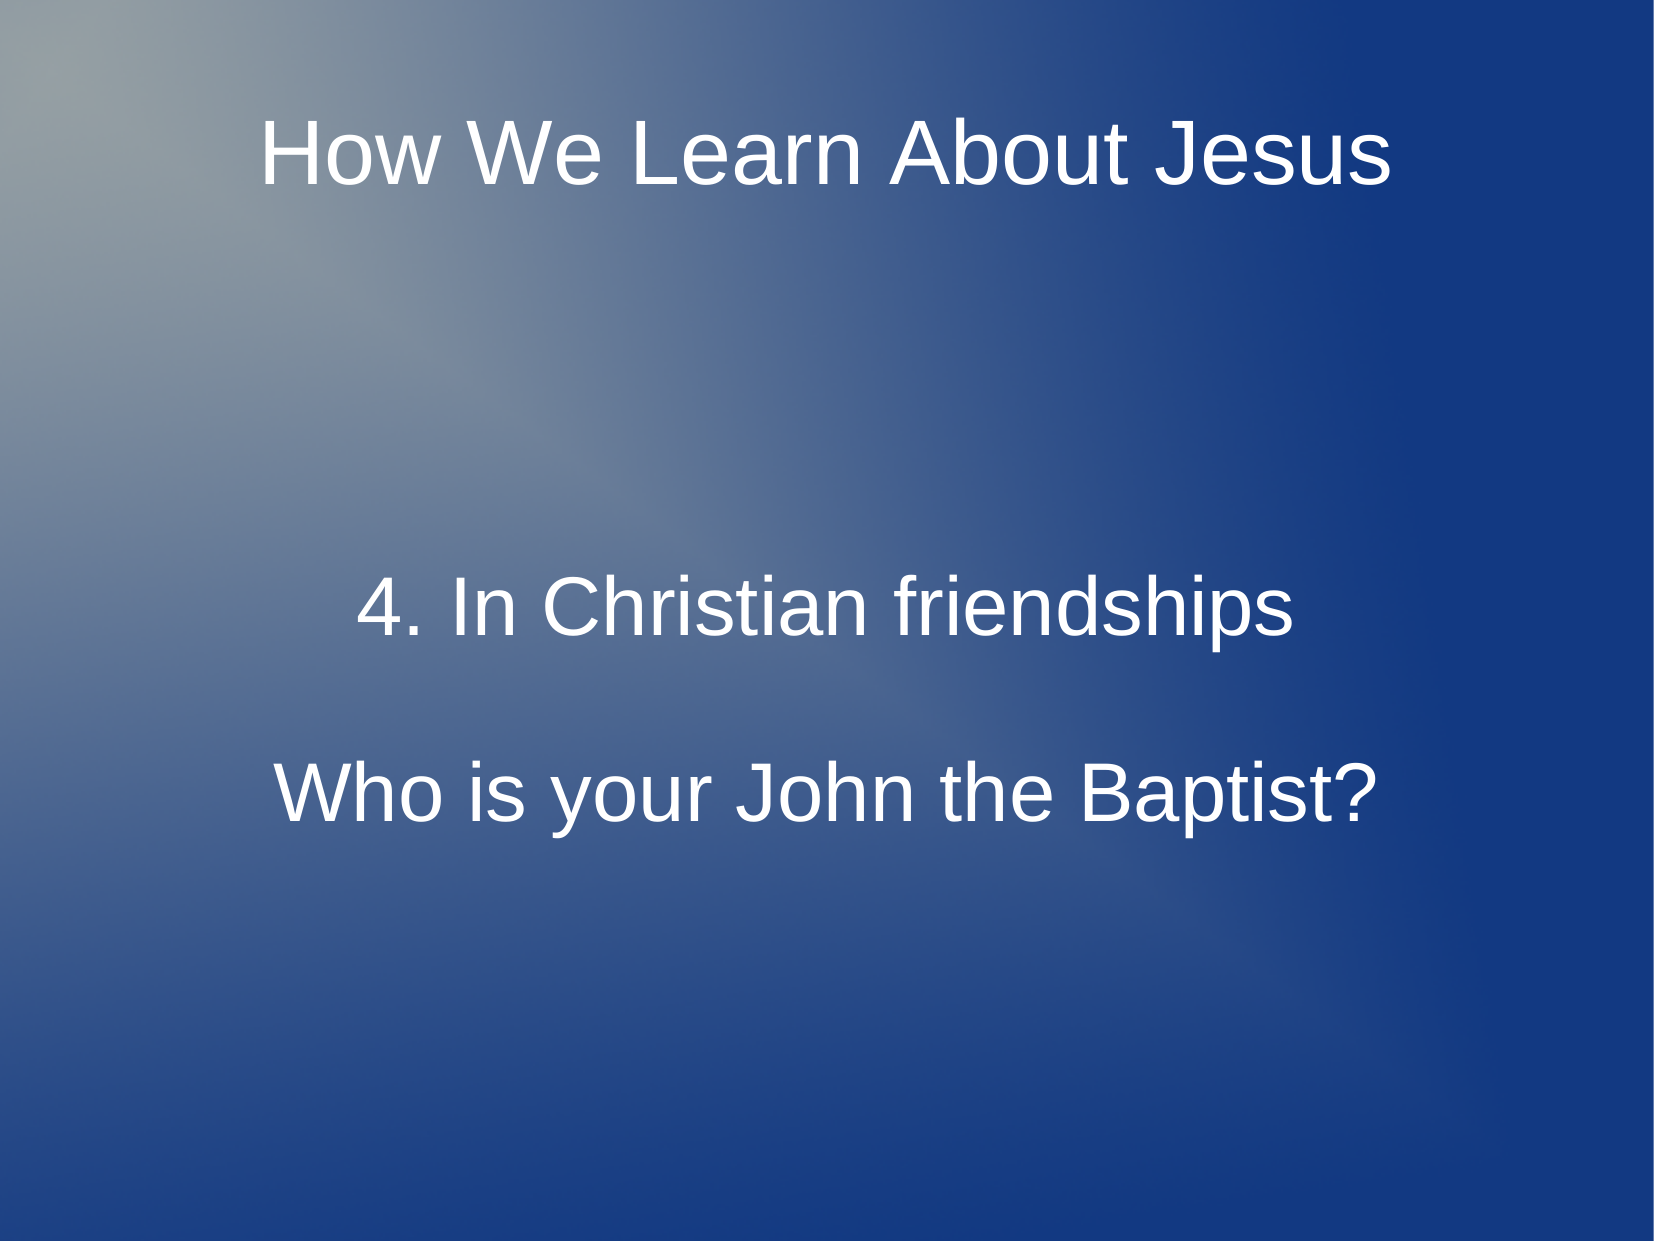

# How We Learn About Jesus
4. In Christian friendships
Who is your John the Baptist?